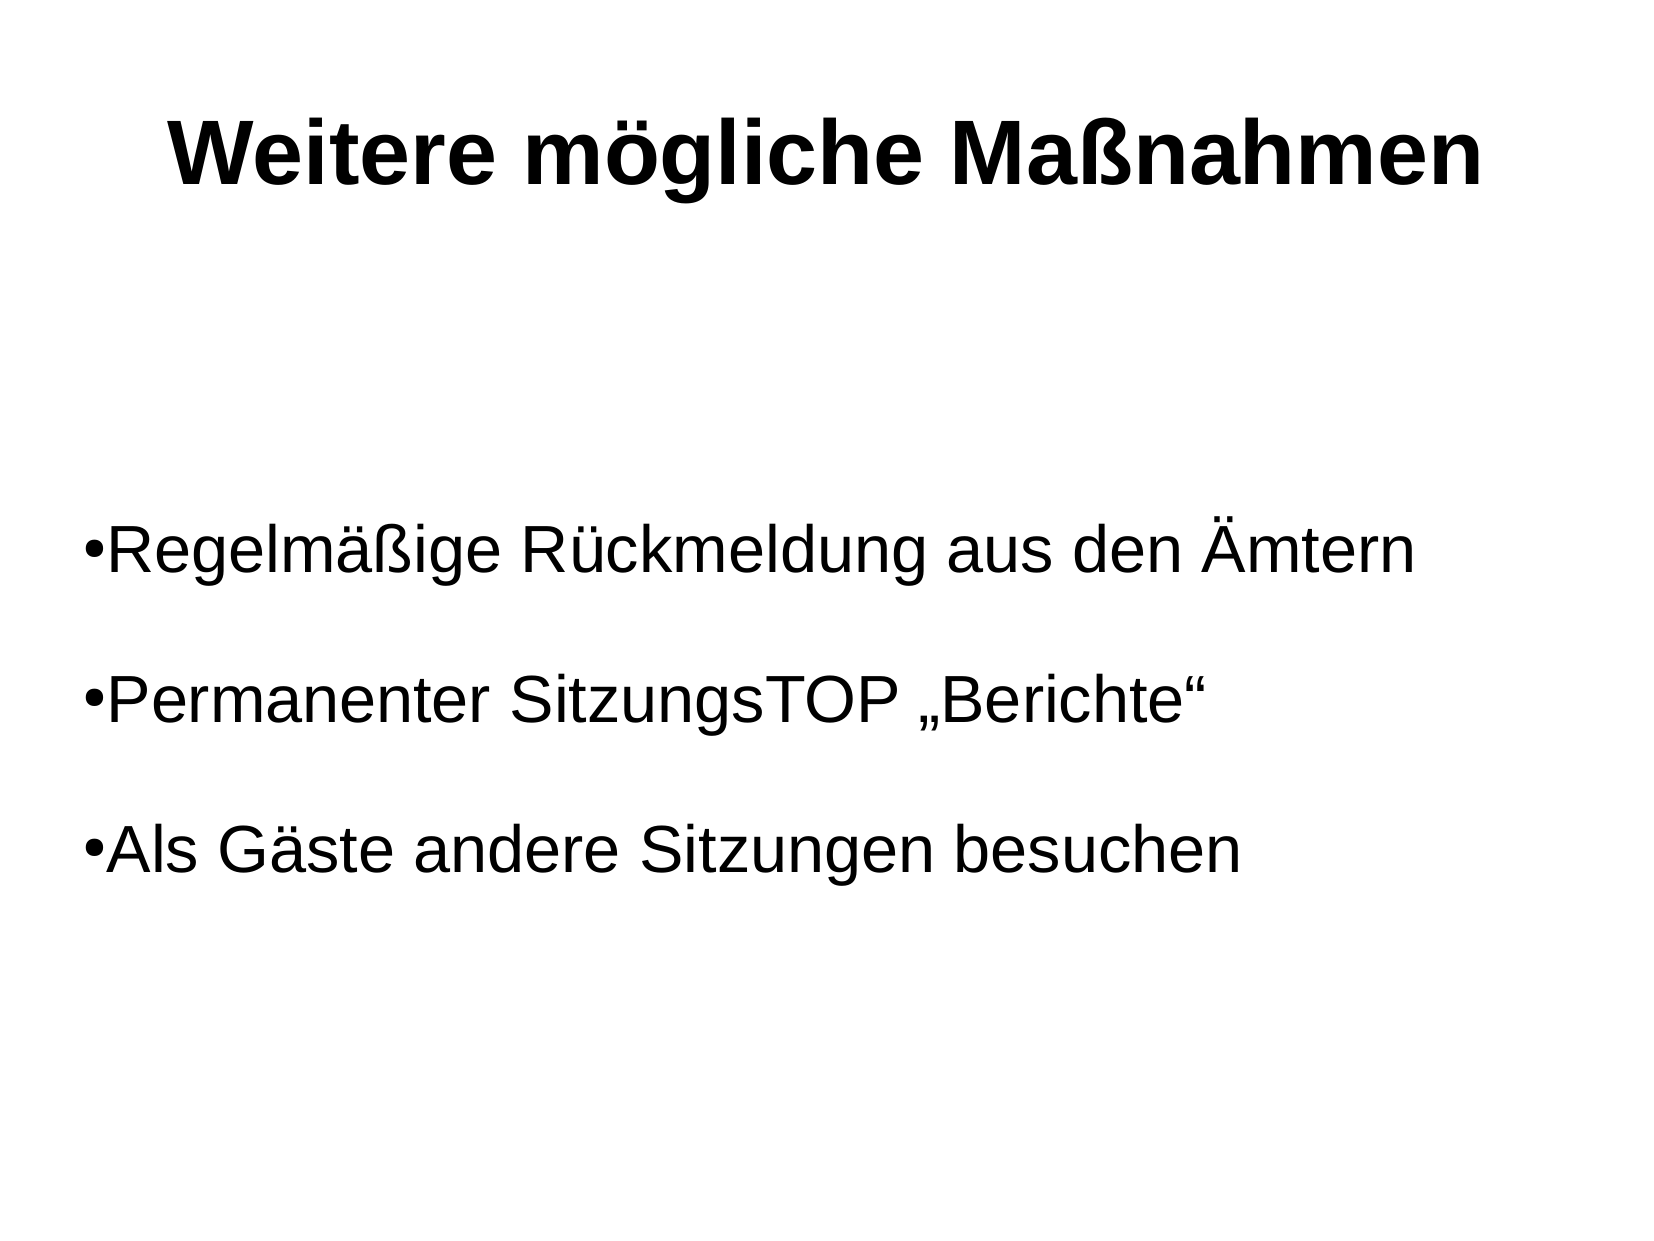

# Weitere mögliche Maßnahmen
Regelmäßige Rückmeldung aus den Ämtern
Permanenter SitzungsTOP „Berichte“
Als Gäste andere Sitzungen besuchen